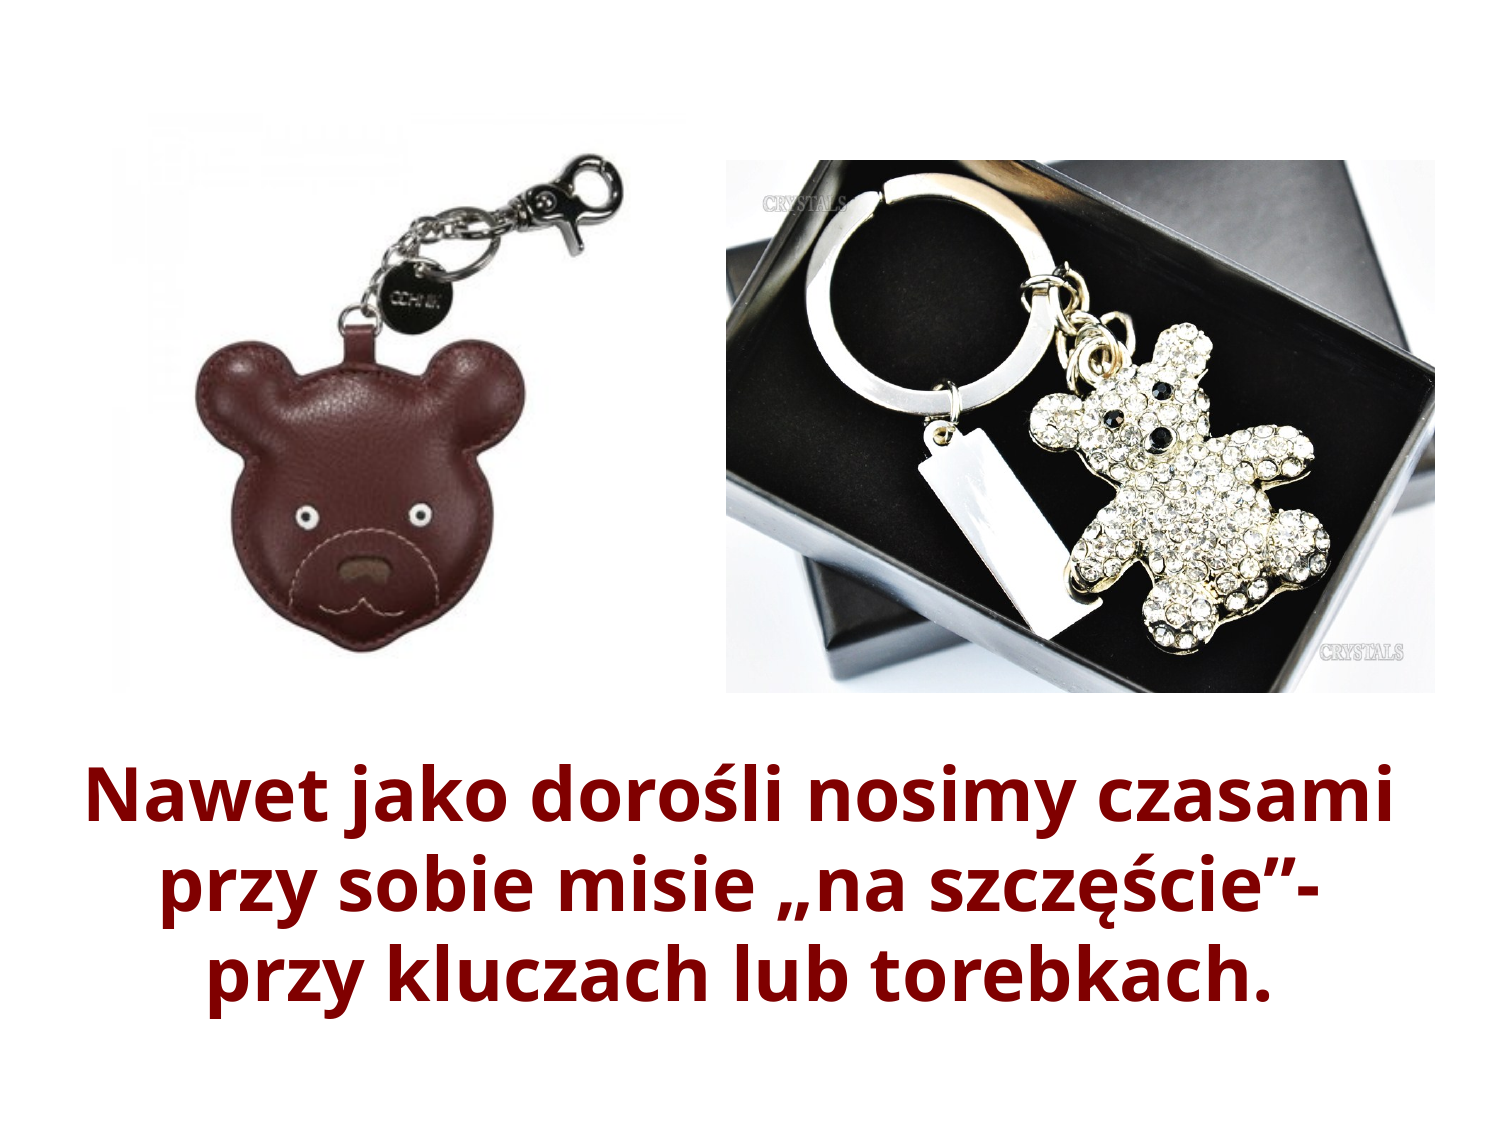

# Nawet jako dorośli nosimy czasami przy sobie misie „na szczęście”- przy kluczach lub torebkach.